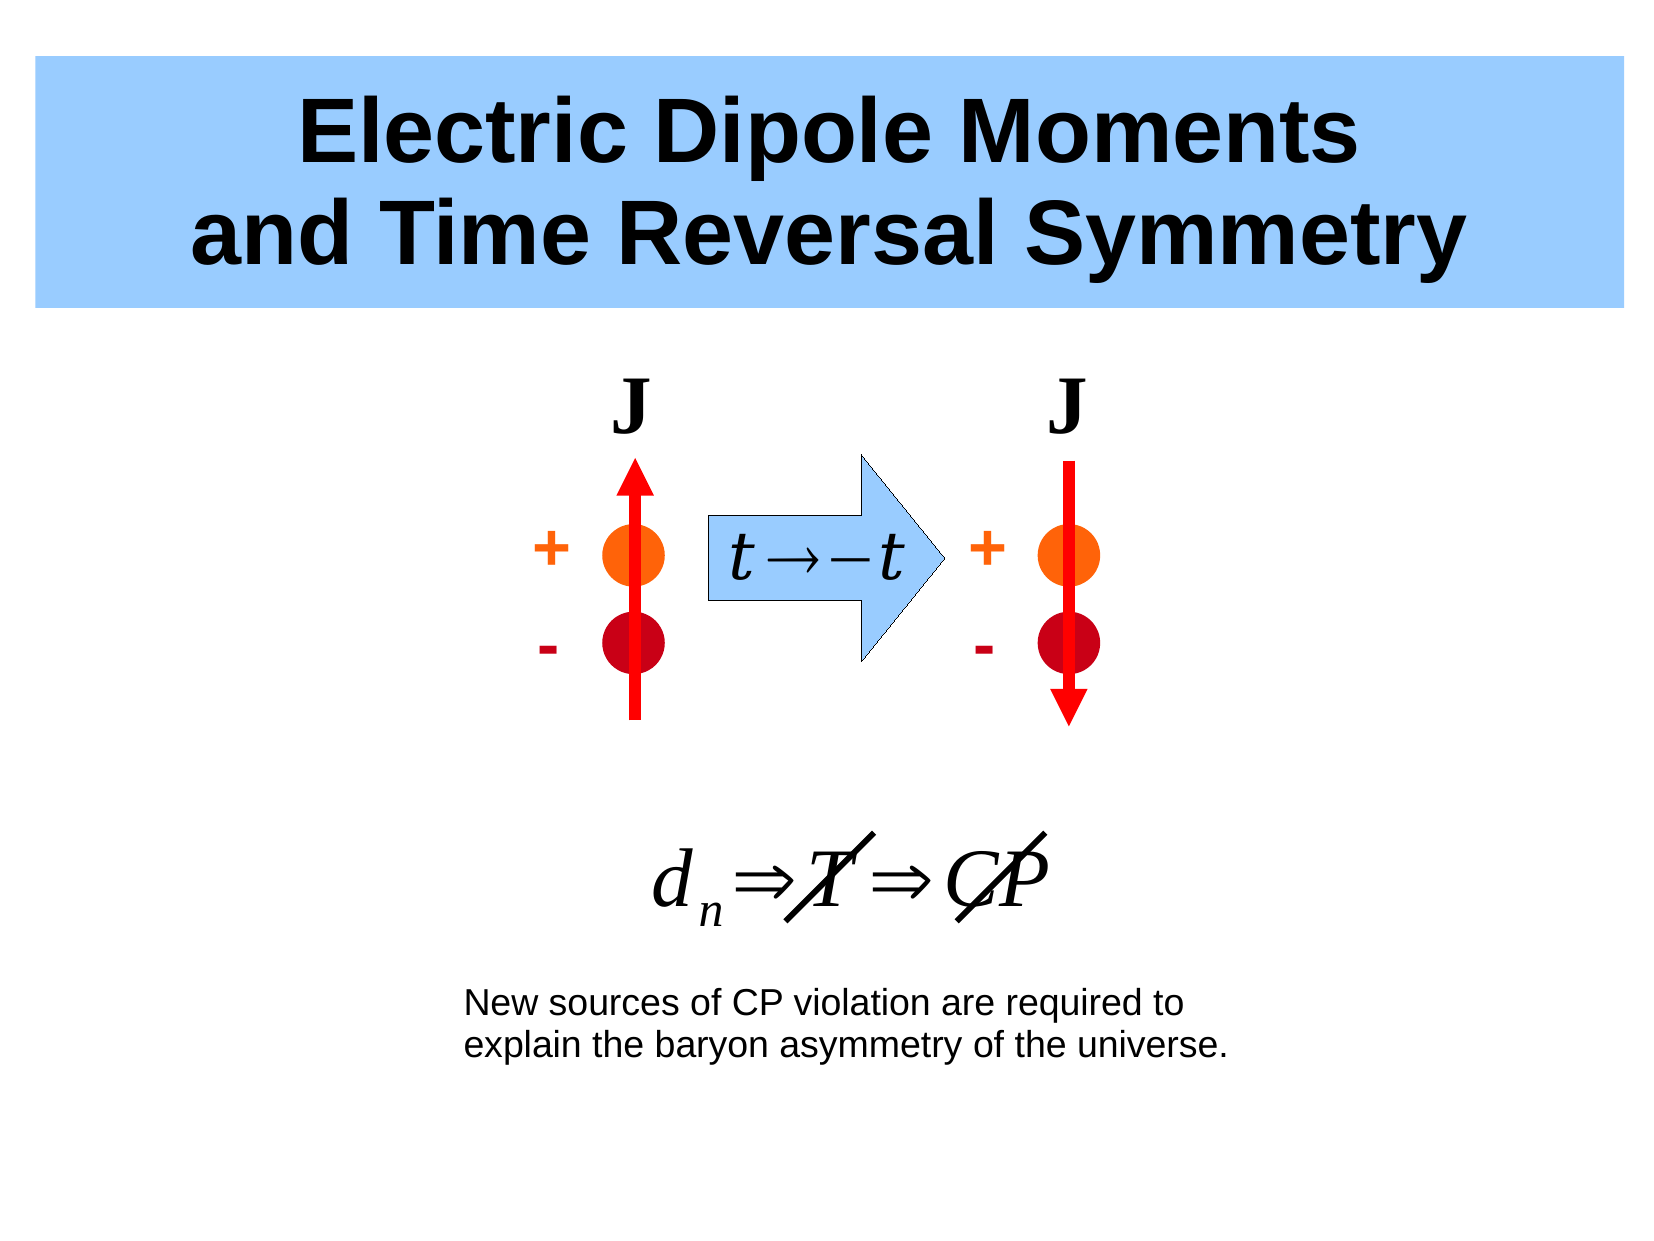

# Electric Dipole Moments and Time Reversal Symmetry
+
-
+
-
-
New sources of CP violation are required to explain the baryon asymmetry of the universe.